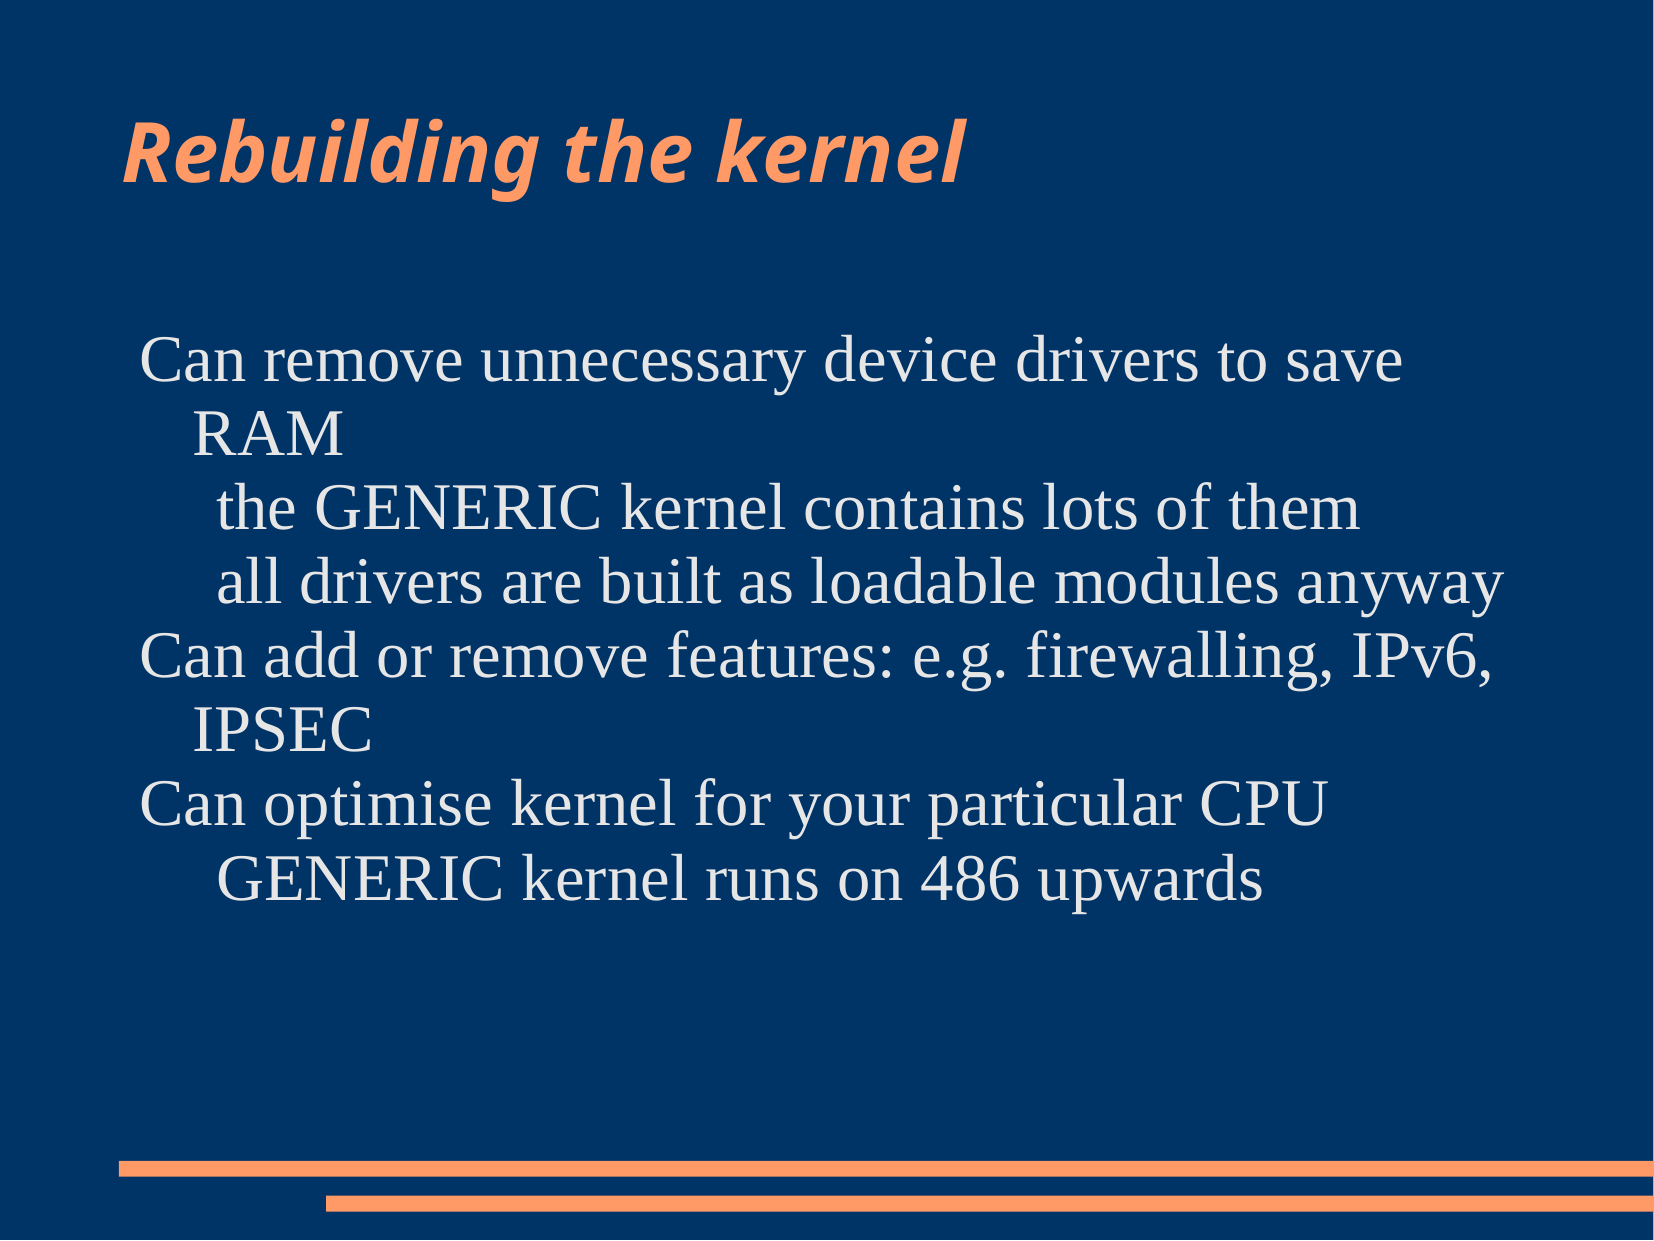

# Rebuilding the kernel
Can remove unnecessary device drivers to save RAM
the GENERIC kernel contains lots of them
all drivers are built as loadable modules anyway
Can add or remove features: e.g. firewalling, IPv6, IPSEC
Can optimise kernel for your particular CPU
GENERIC kernel runs on 486 upwards